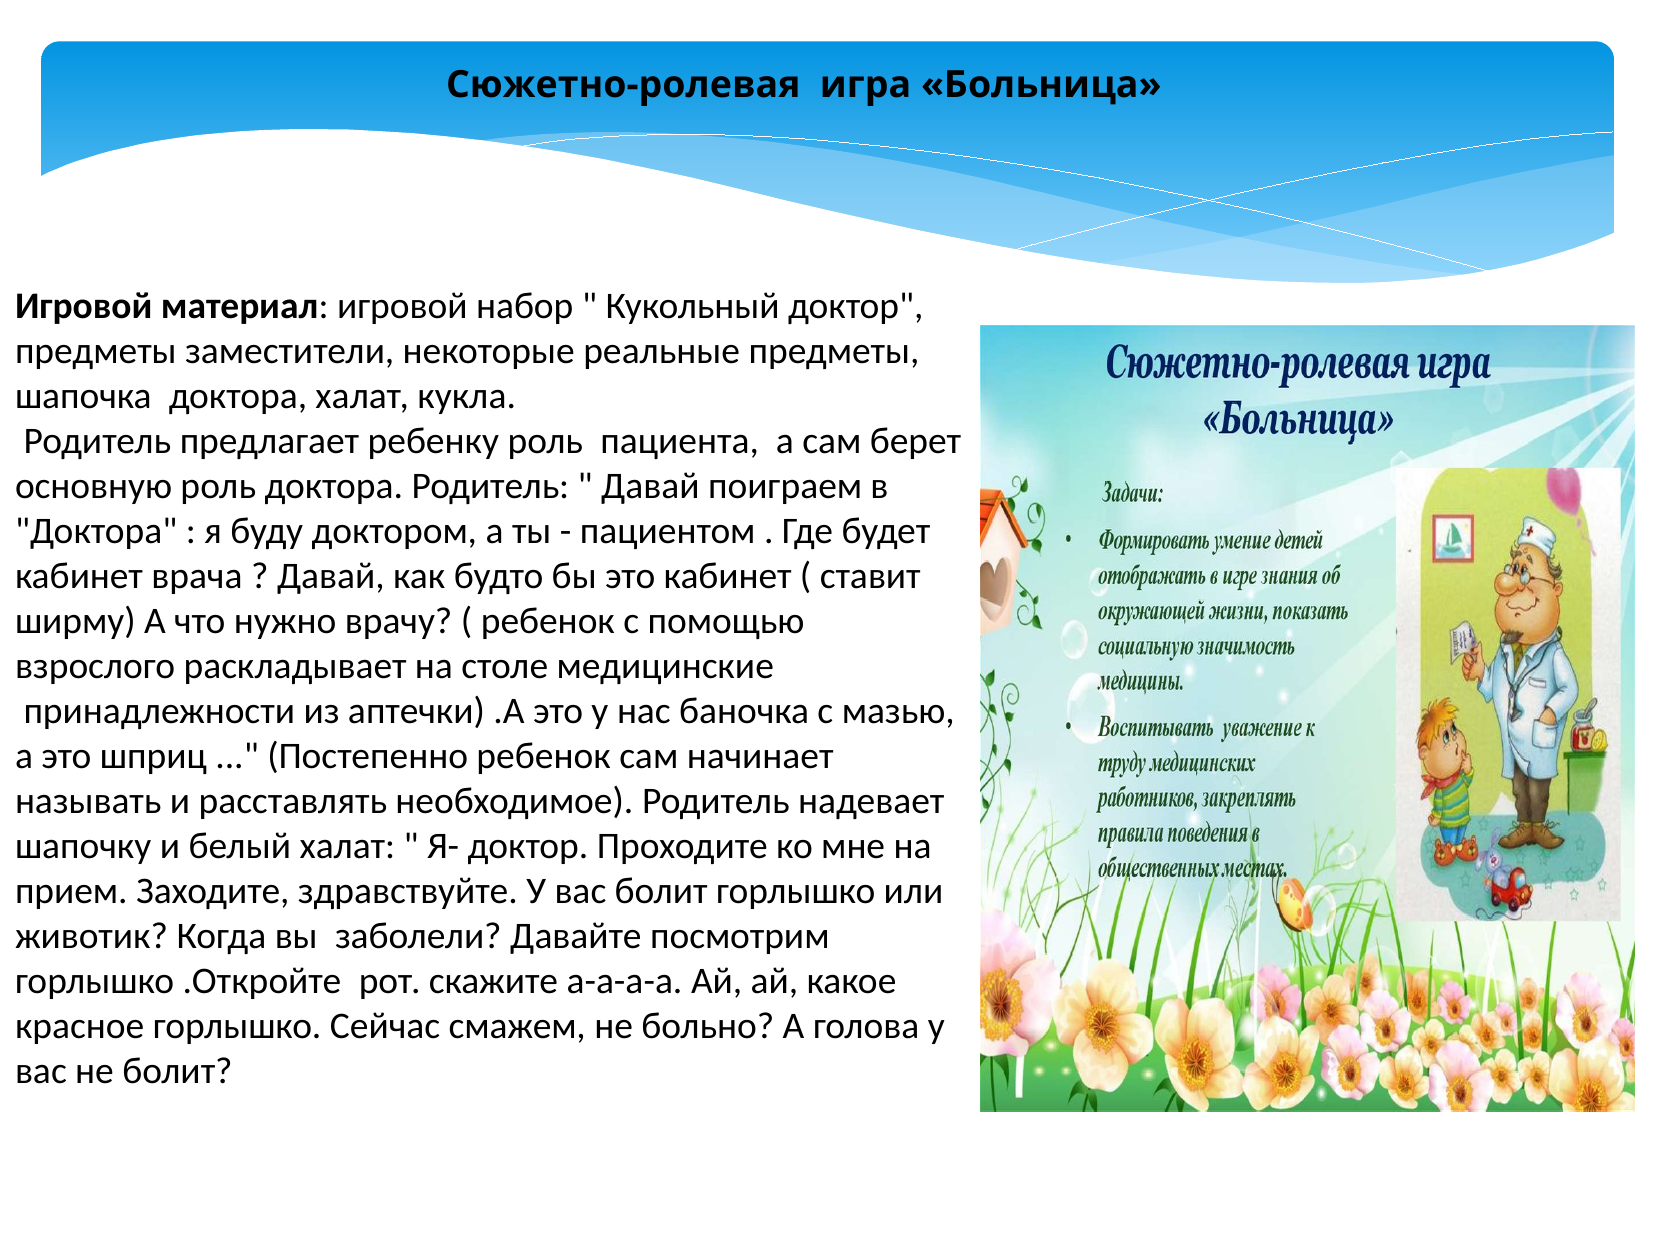

Сюжетно-ролевая игра «Больница»
Игровой материал: игровой набор " Кукольный доктор", предметы заместители, некоторые реальные предметы, шапочка  доктора, халат, кукла.
 Родитель предлагает ребенку роль  пациента,  а сам берет основную роль доктора. Родитель: " Давай поиграем в "Доктора" : я буду доктором, а ты - пациентом . Где будет кабинет врача ? Давай, как будто бы это кабинет ( ставит ширму) А что нужно врачу? ( ребенок с помощью взрослого раскладывает на столе медицинские  принадлежности из аптечки) .А это у нас баночка с мазью, а это шприц ..." (Постепенно ребенок сам начинает называть и расставлять необходимое). Родитель надевает шапочку и белый халат: " Я- доктор. Проходите ко мне на прием. Заходите, здравствуйте. У вас болит горлышко или животик? Когда вы  заболели? Давайте посмотрим горлышко .Откройте  рот. скажите а-а-а-а. Ай, ай, какое красное горлышко. Сейчас смажем, не больно? А голова у вас не болит?